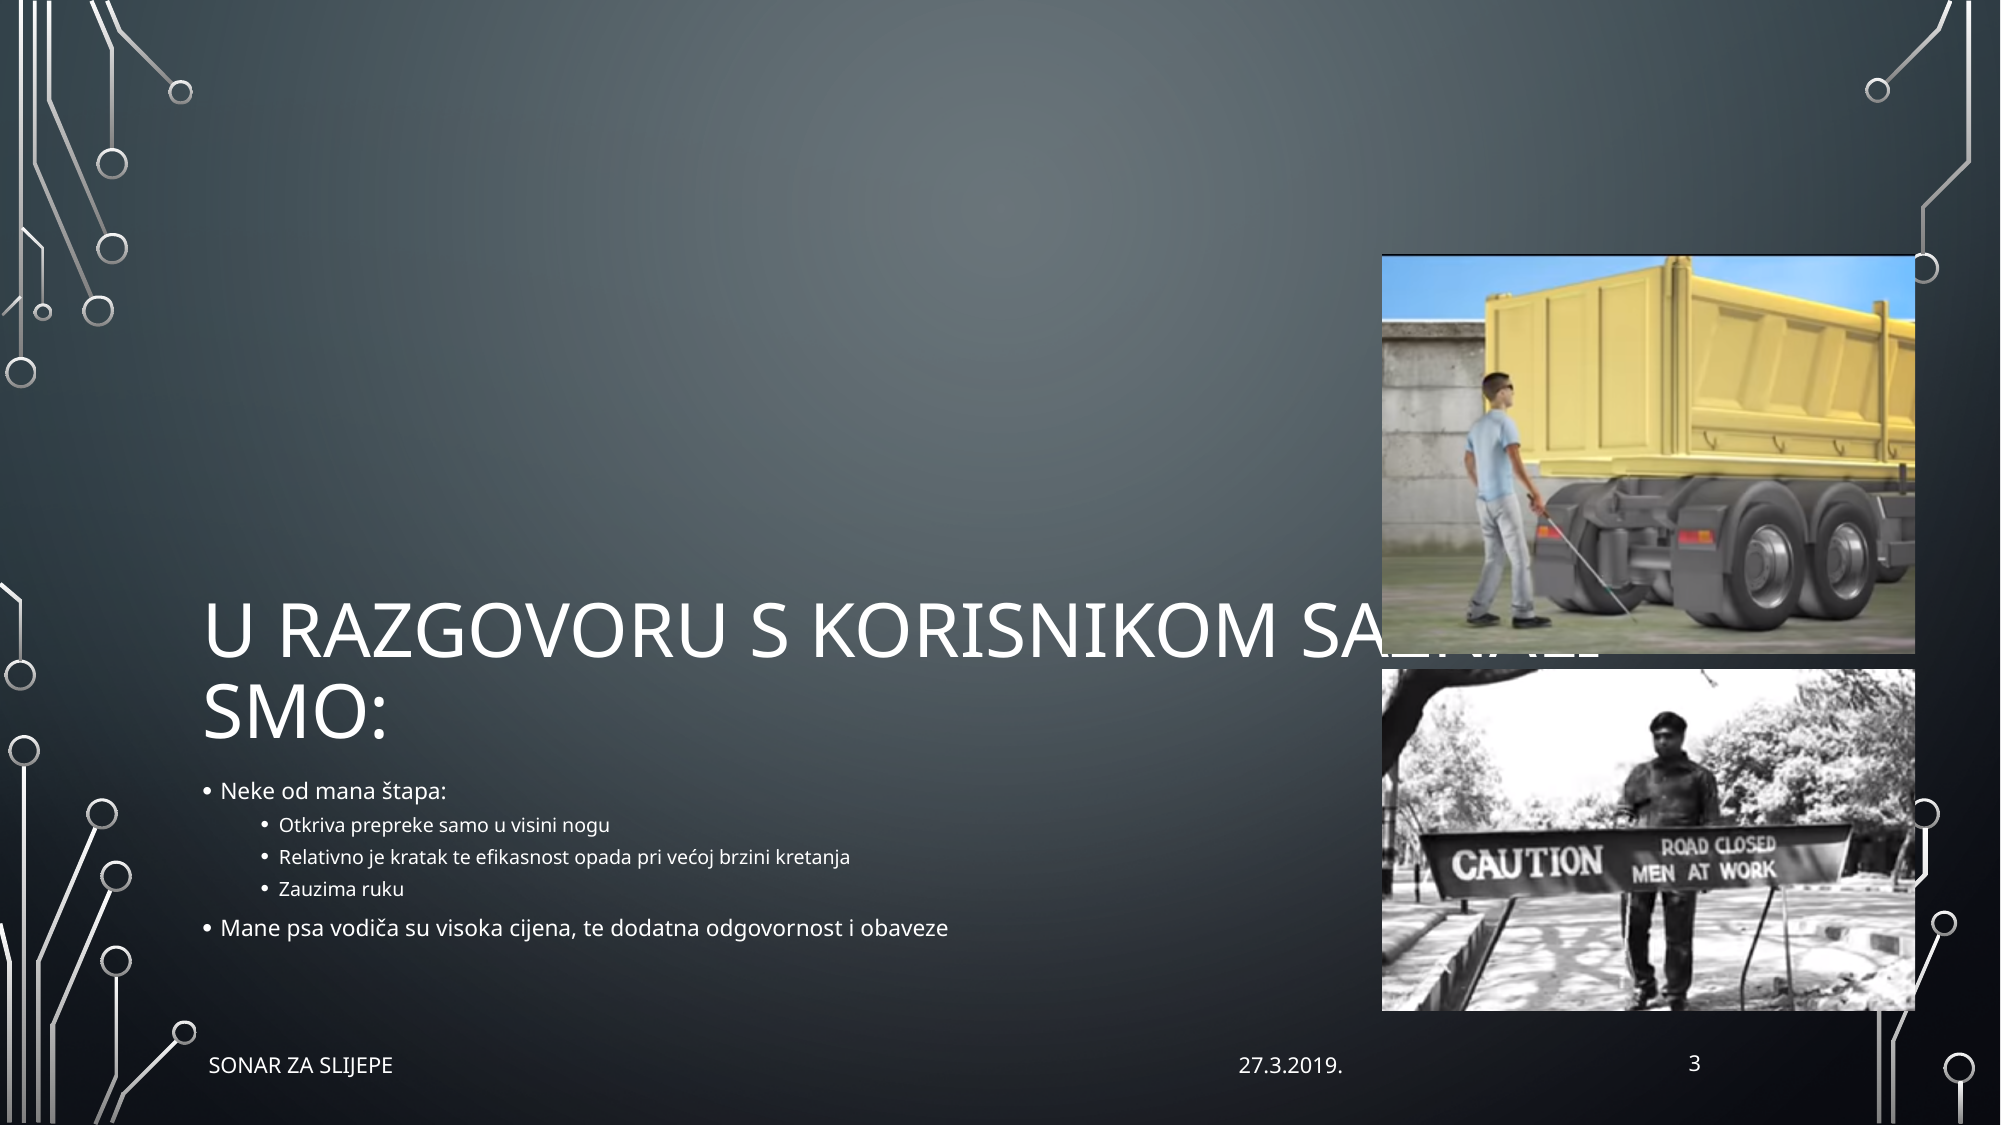

# U razgovoru s korisnikom saznali smo:
Neke od mana štapa:
Otkriva prepreke samo u visini nogu
Relativno je kratak te efikasnost opada pri većoj brzini kretanja
Zauzima ruku
Mane psa vodiča su visoka cijena, te dodatna odgovornost i obaveze
Sonar za slijepe
27.3.2019.